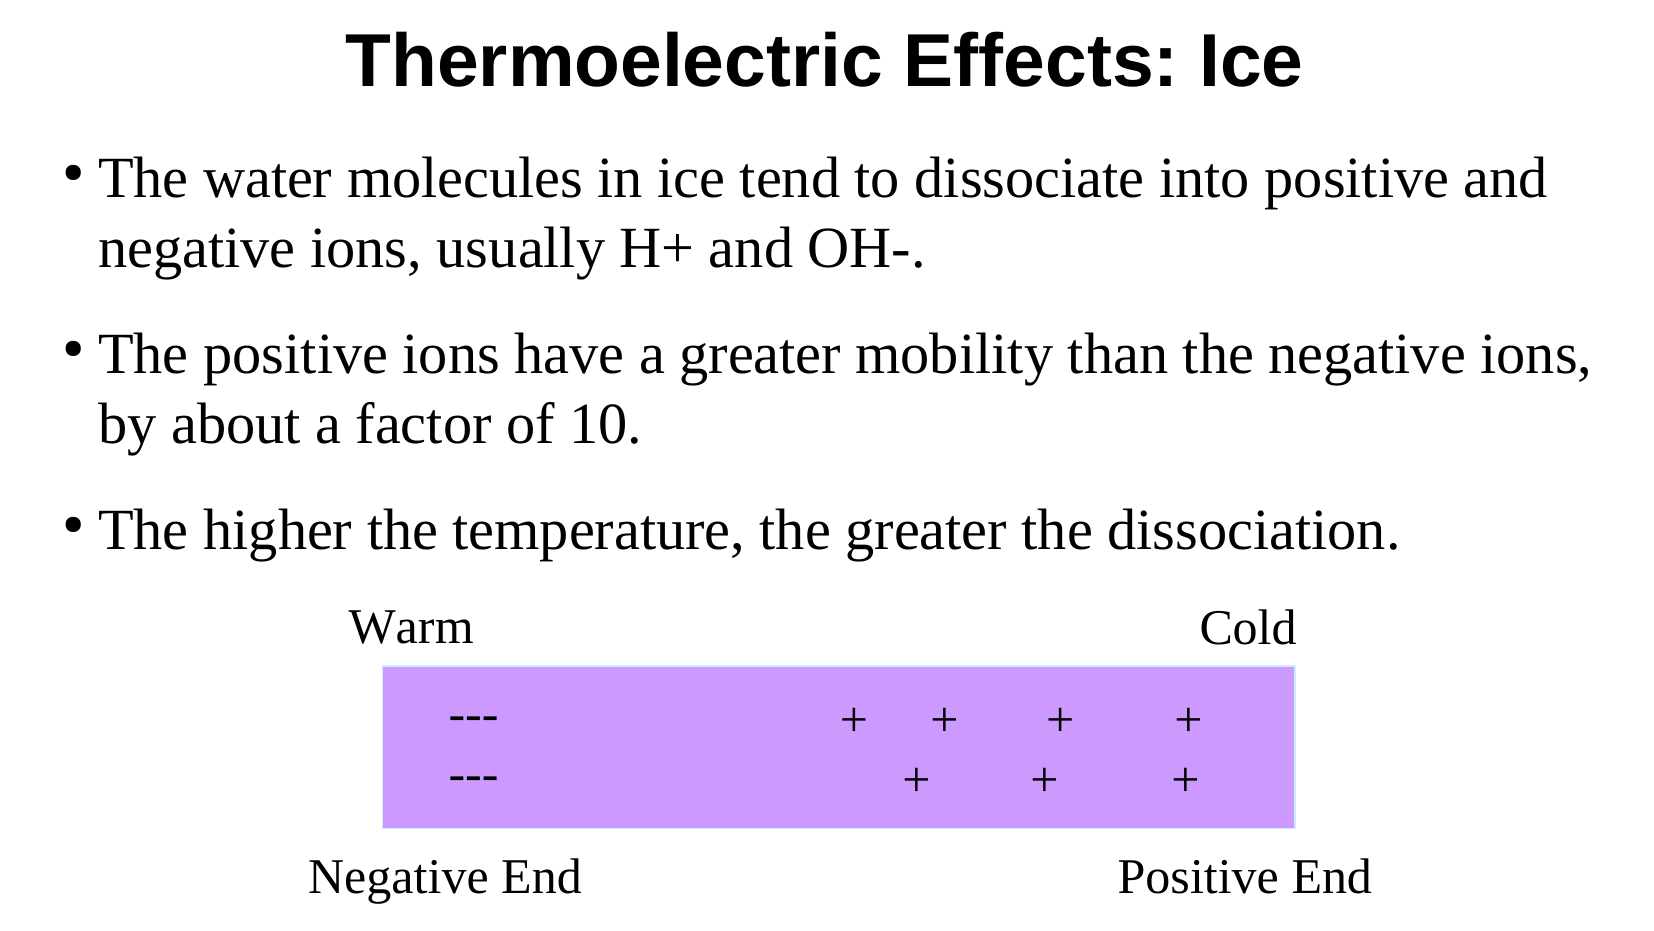

# Thermoelectric Effects: Ice
The water molecules in ice tend to dissociate into positive and negative ions, usually H+ and OH-.
The positive ions have a greater mobility than the negative ions, by about a factor of 10.
The higher the temperature, the greater the dissociation.
Warm
Cold
------
+ + + + + + +
Negative End
Positive End